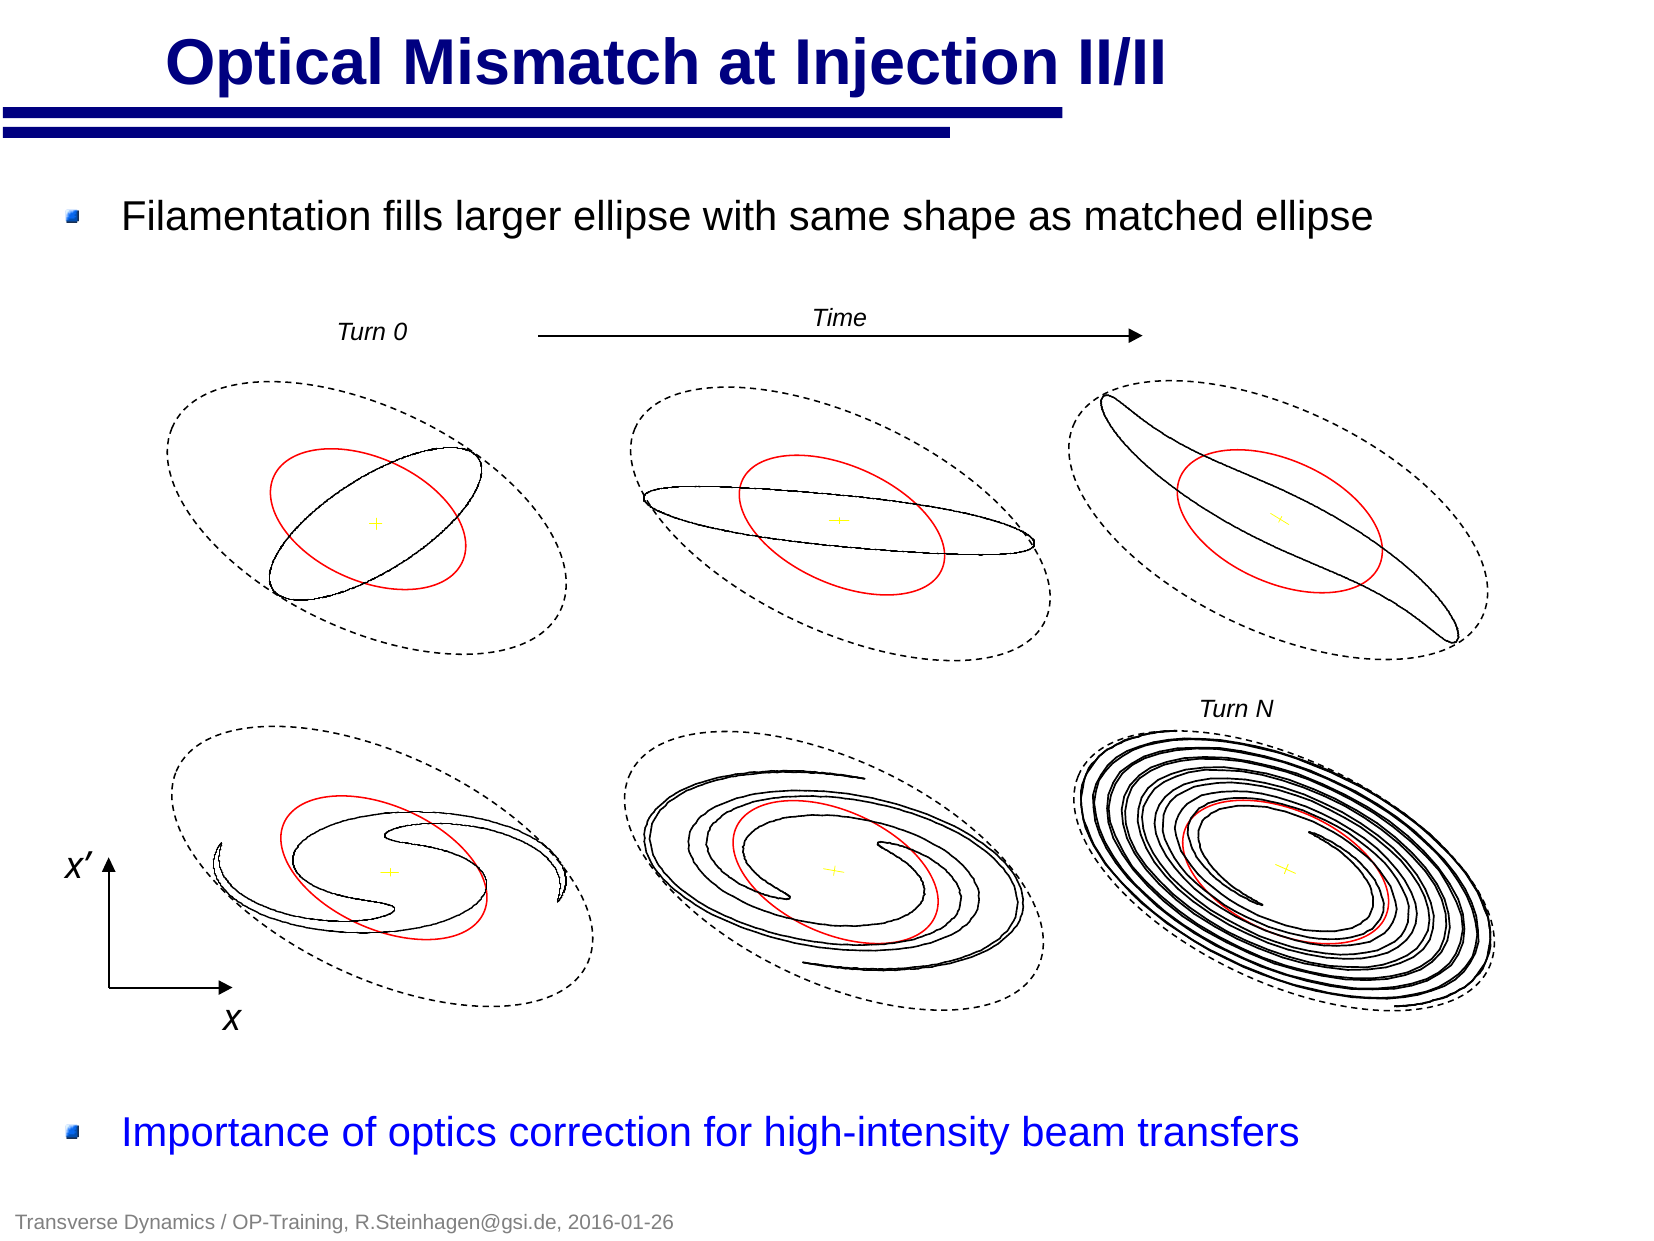

# Optical Mismatch at Injection II/II
Filamentation fills larger ellipse with same shape as matched ellipse
Importance of optics correction for high-intensity beam transfers
Time
Turn 0
Turn N
x’
x